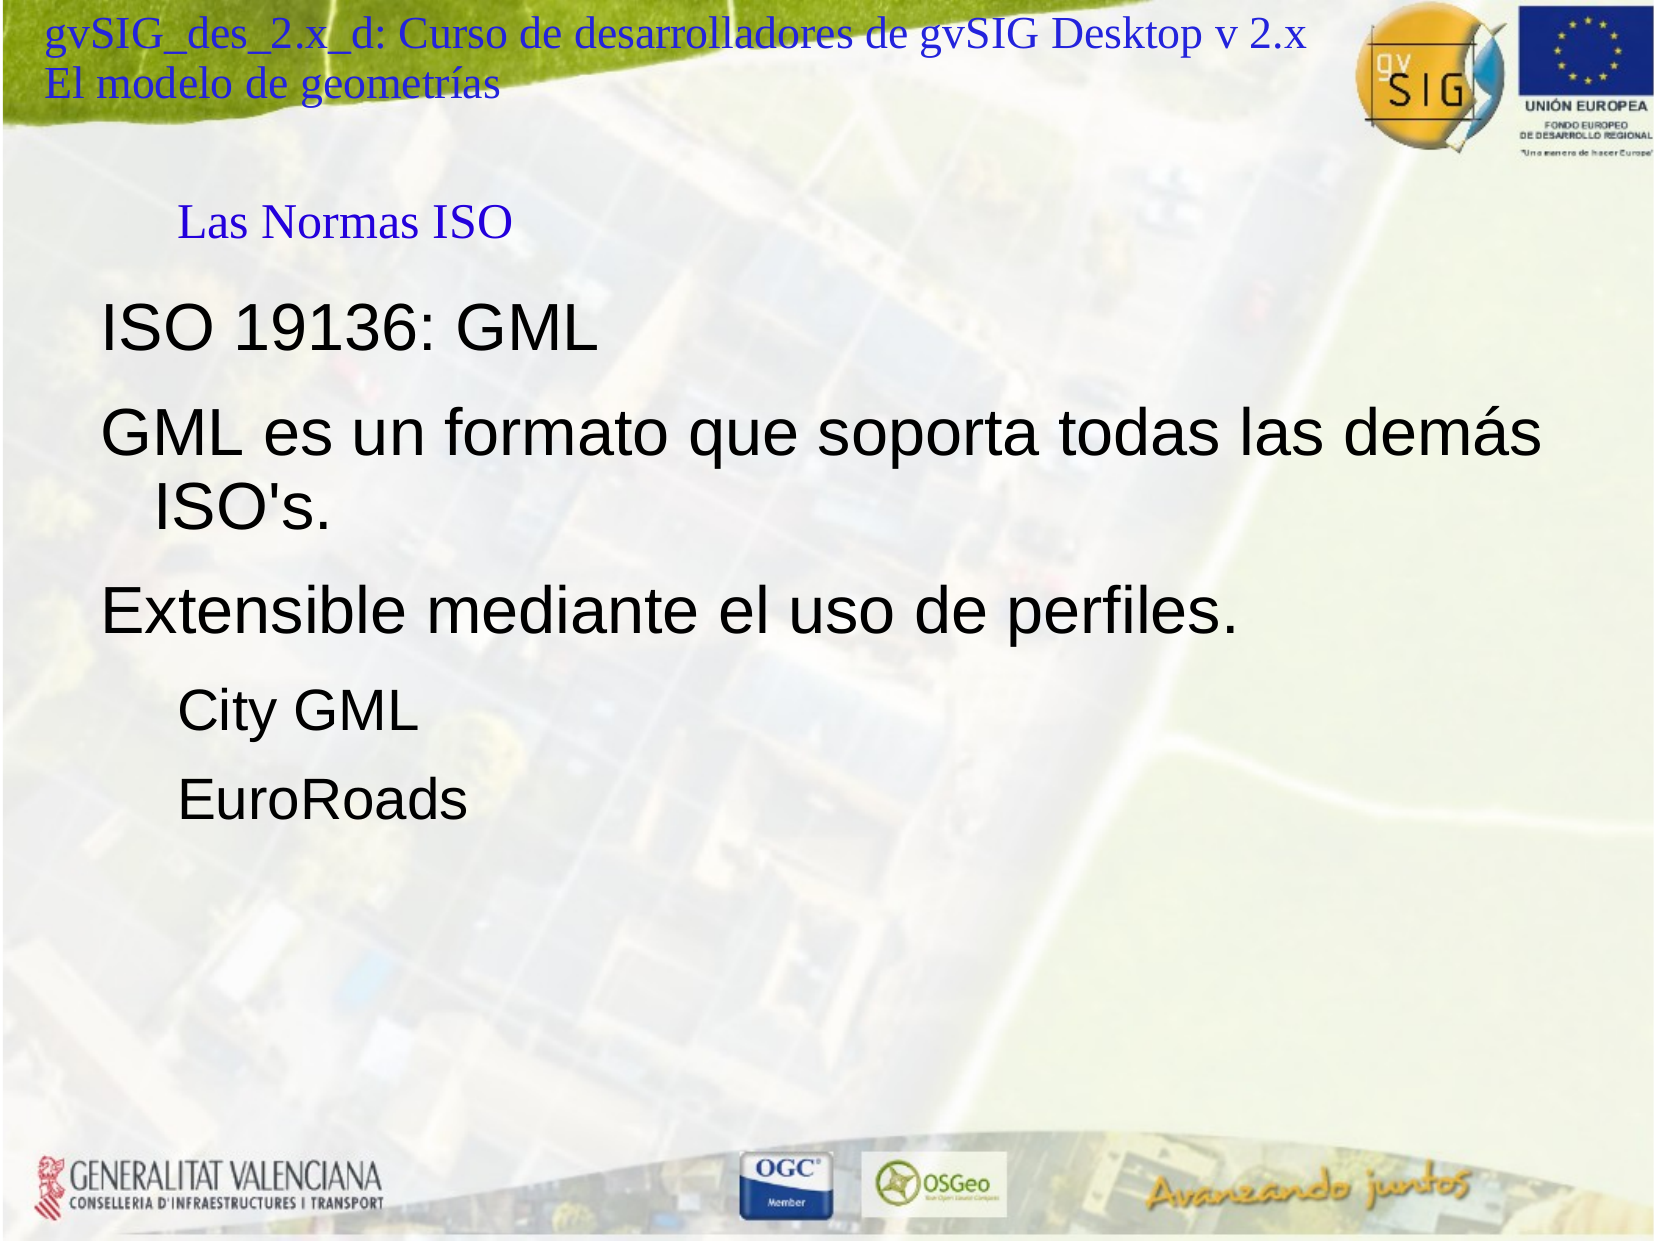

Las Normas ISO
# ISO 19136: GML
GML es un formato que soporta todas las demás ISO's.
Extensible mediante el uso de perfiles.
City GML
EuroRoads